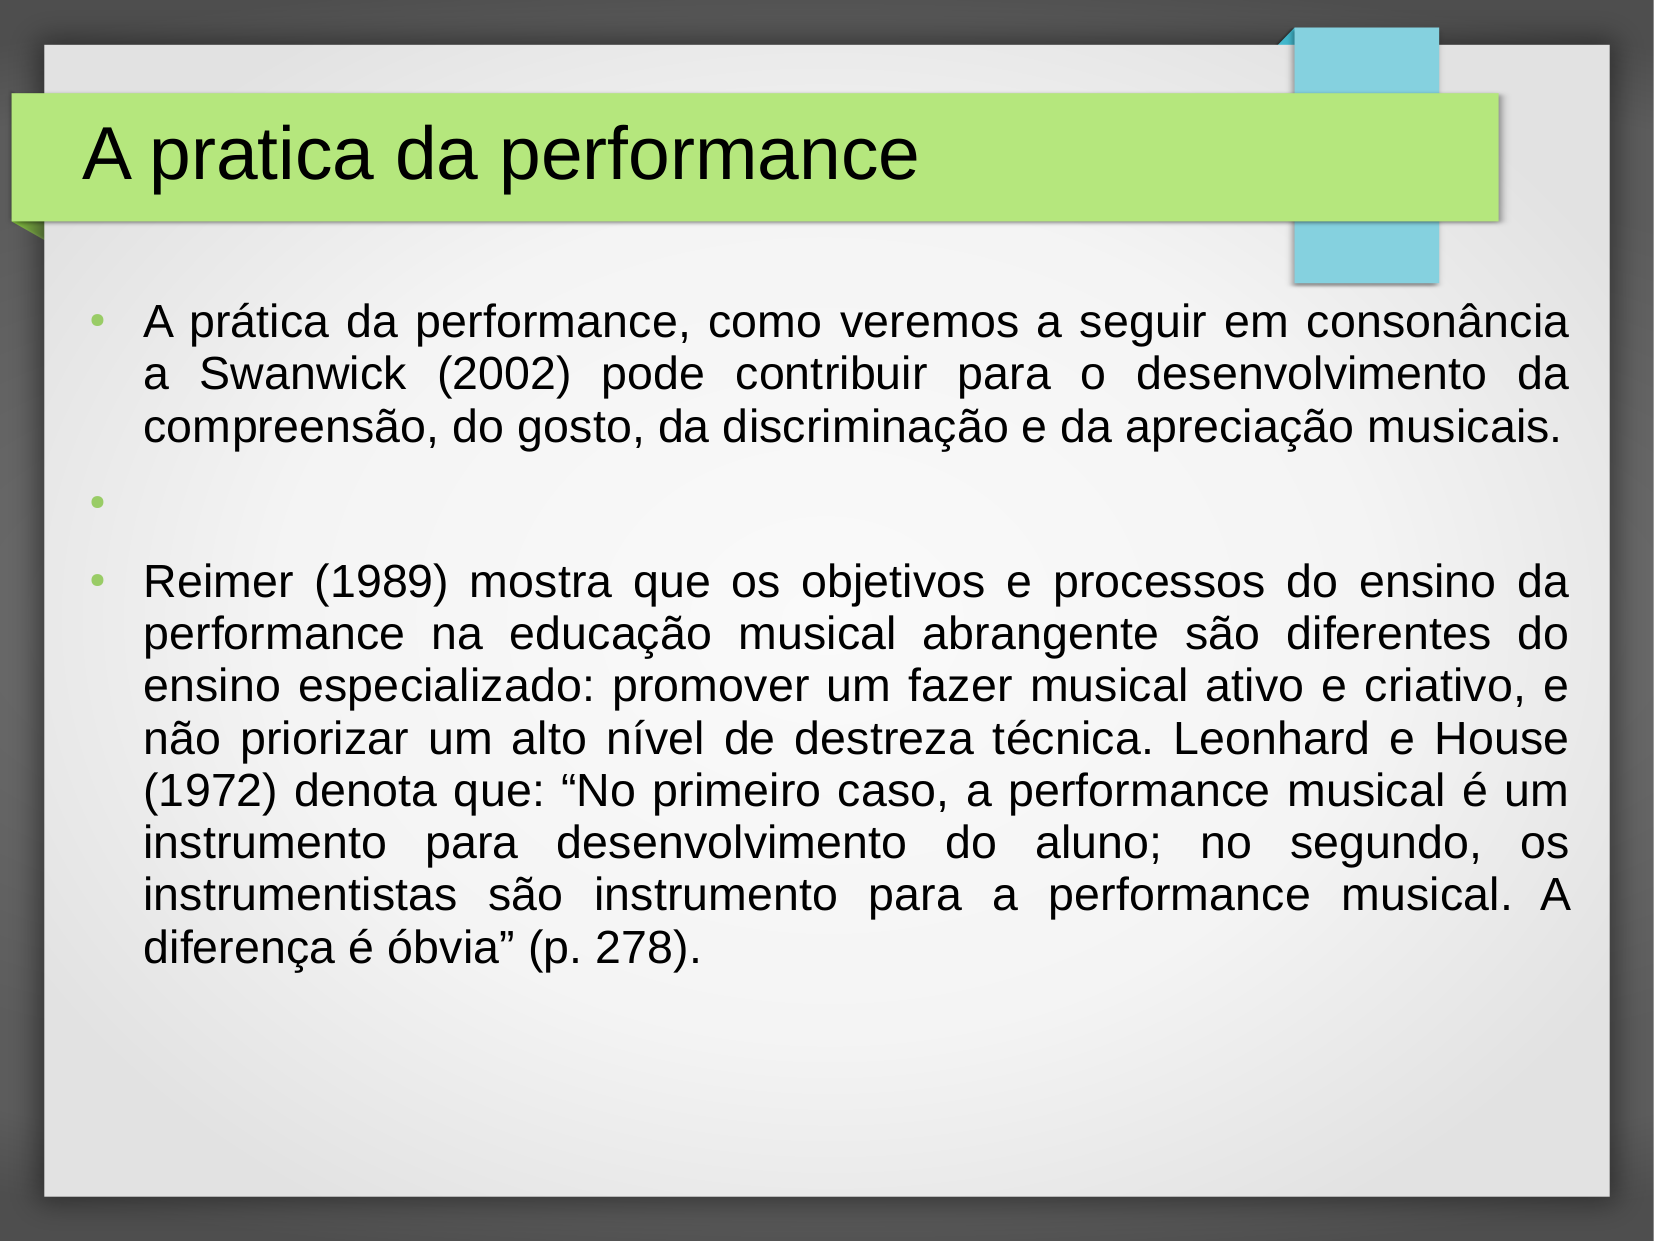

# A pratica da performance
A prática da performance, como veremos a seguir em consonância a Swanwick (2002) pode contribuir para o desenvolvimento da compreensão, do gosto, da discriminação e da apreciação musicais.
Reimer (1989) mostra que os objetivos e processos do ensino da performance na educação musical abrangente são diferentes do ensino especializado: promover um fazer musical ativo e criativo, e não priorizar um alto nível de destreza técnica. Leonhard e House (1972) denota que: “No primeiro caso, a performance musical é um instrumento para desenvolvimento do aluno; no segundo, os instrumentistas são instrumento para a performance musical. A diferença é óbvia” (p. 278).